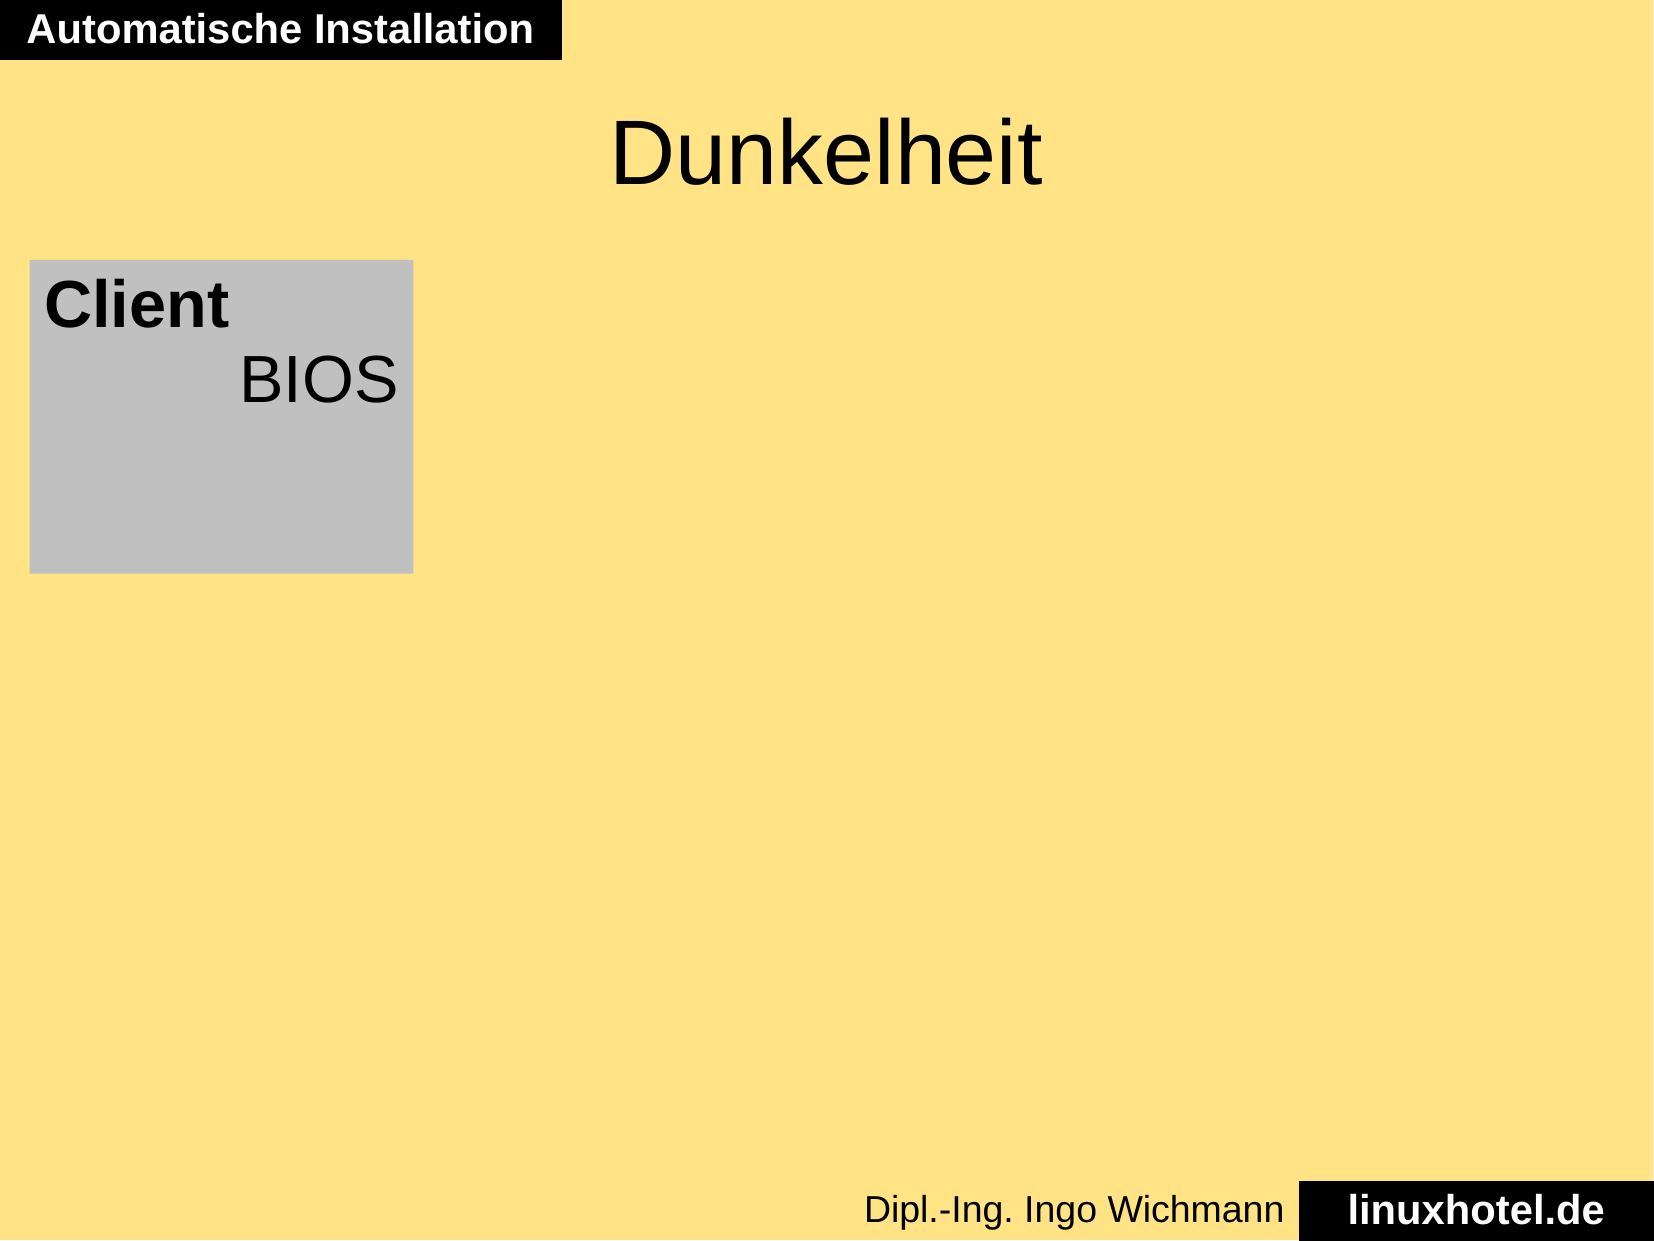

Automatische Installation
# Dunkelheit
Client
BIOS
linuxhotel.de
Dipl.-Ing. Ingo Wichmann